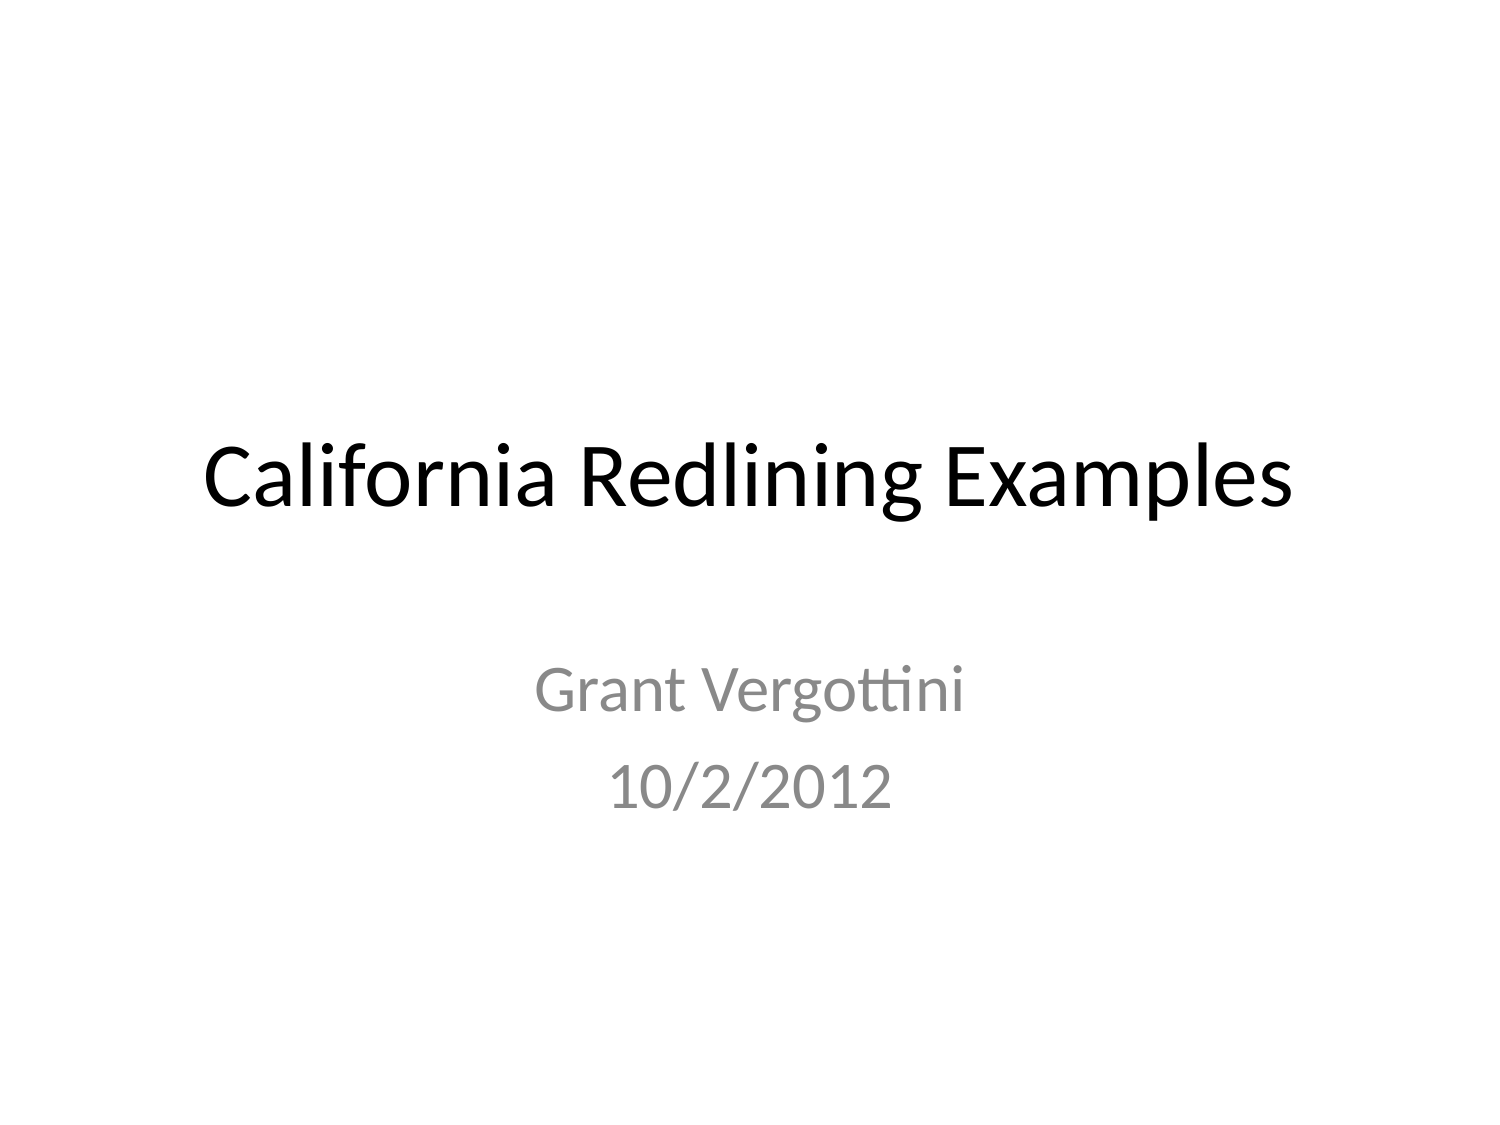

# California Redlining Examples
Grant Vergottini
10/2/2012